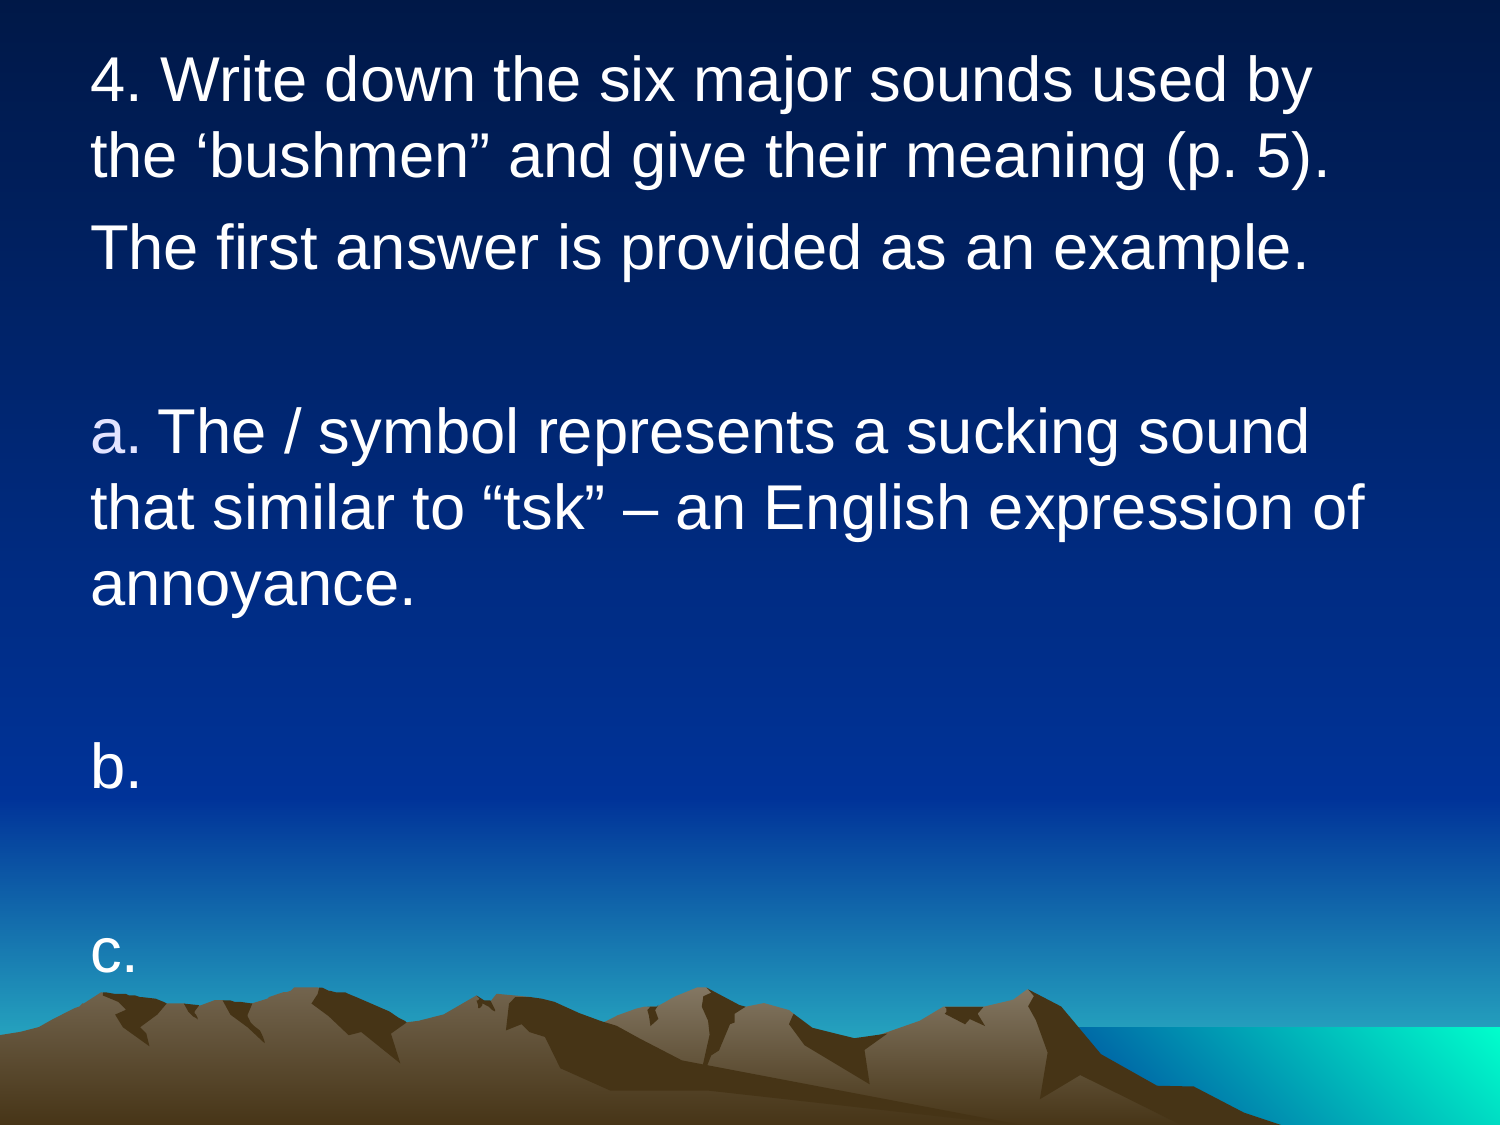

# 4. Write down the six major sounds used by the ‘bushmen” and give their meaning (p. 5).
The first answer is provided as an example.
 The / symbol represents a sucking sound that similar to “tsk” – an English expression of annoyance.
b.
c.